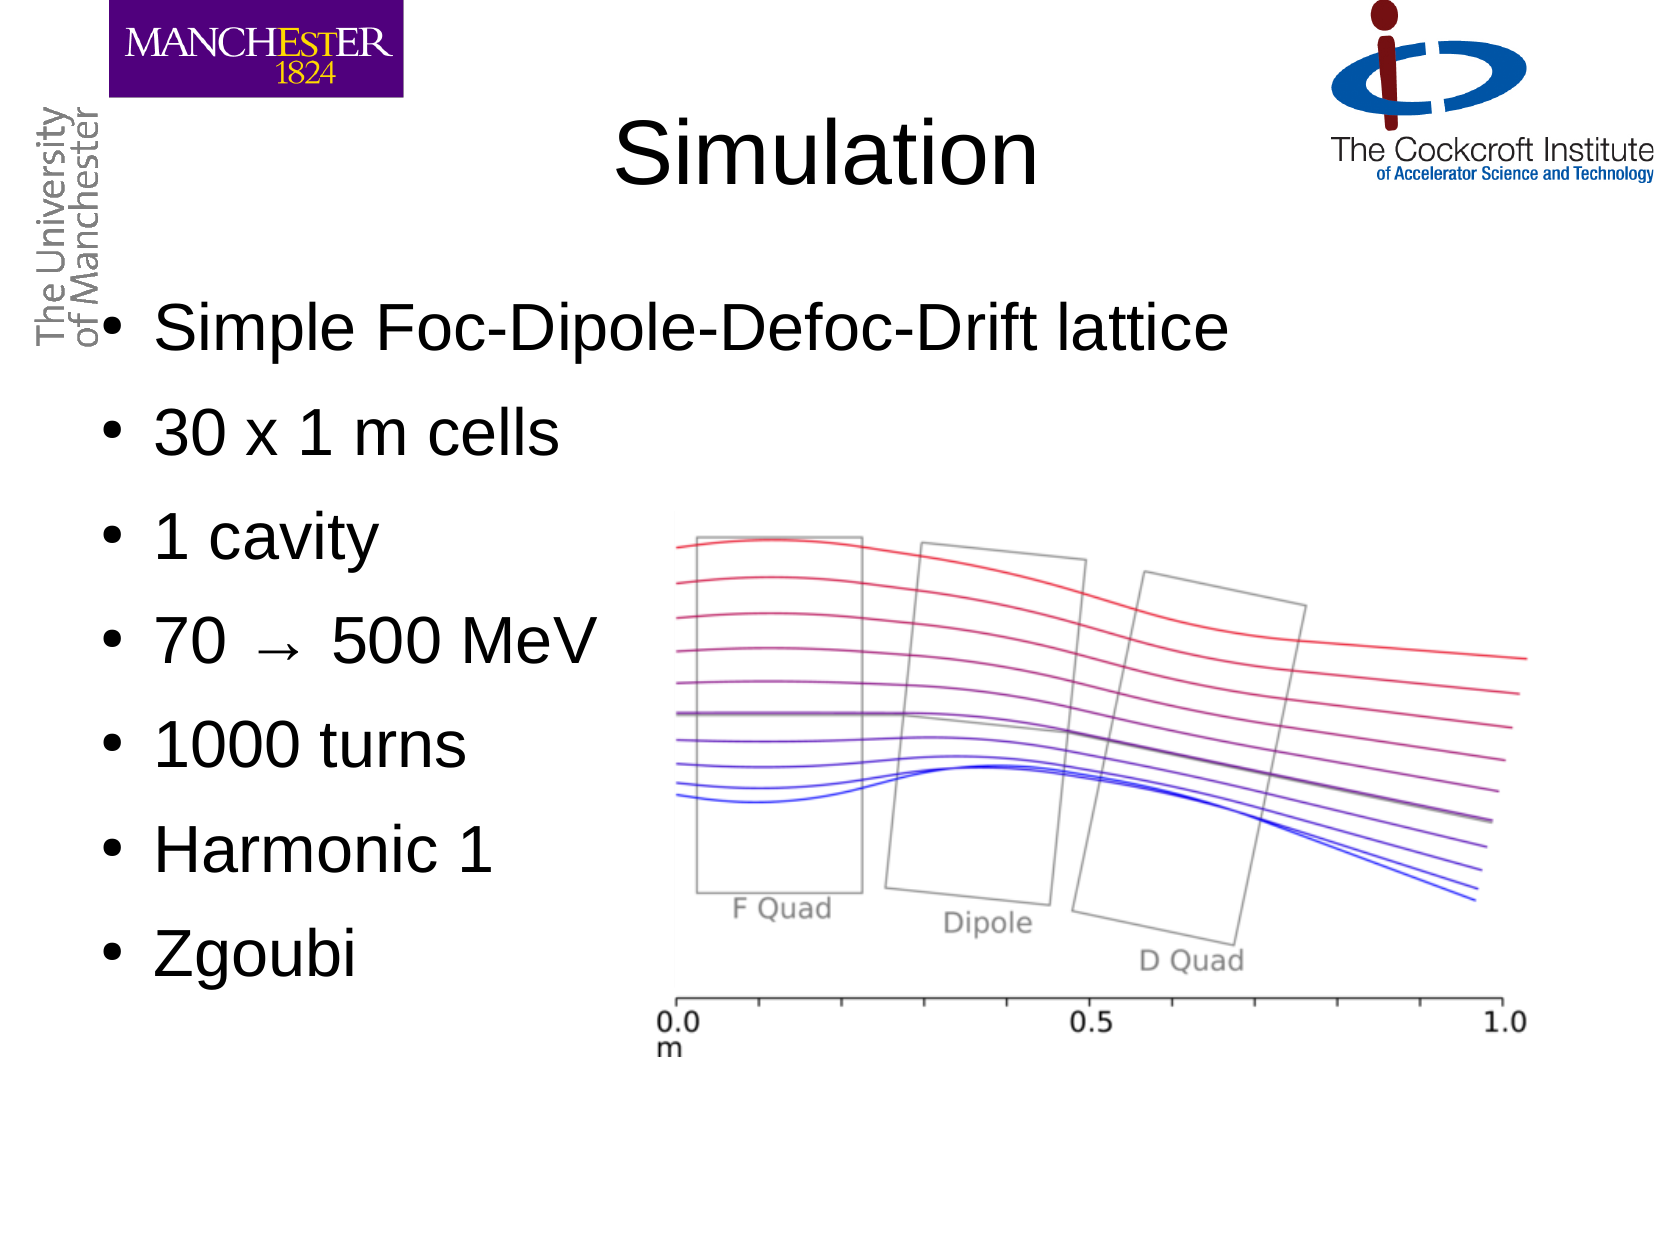

# Simulation
Simple Foc-Dipole-Defoc-Drift lattice
30 x 1 m cells
1 cavity
70 → 500 MeV
1000 turns
Harmonic 1
Zgoubi